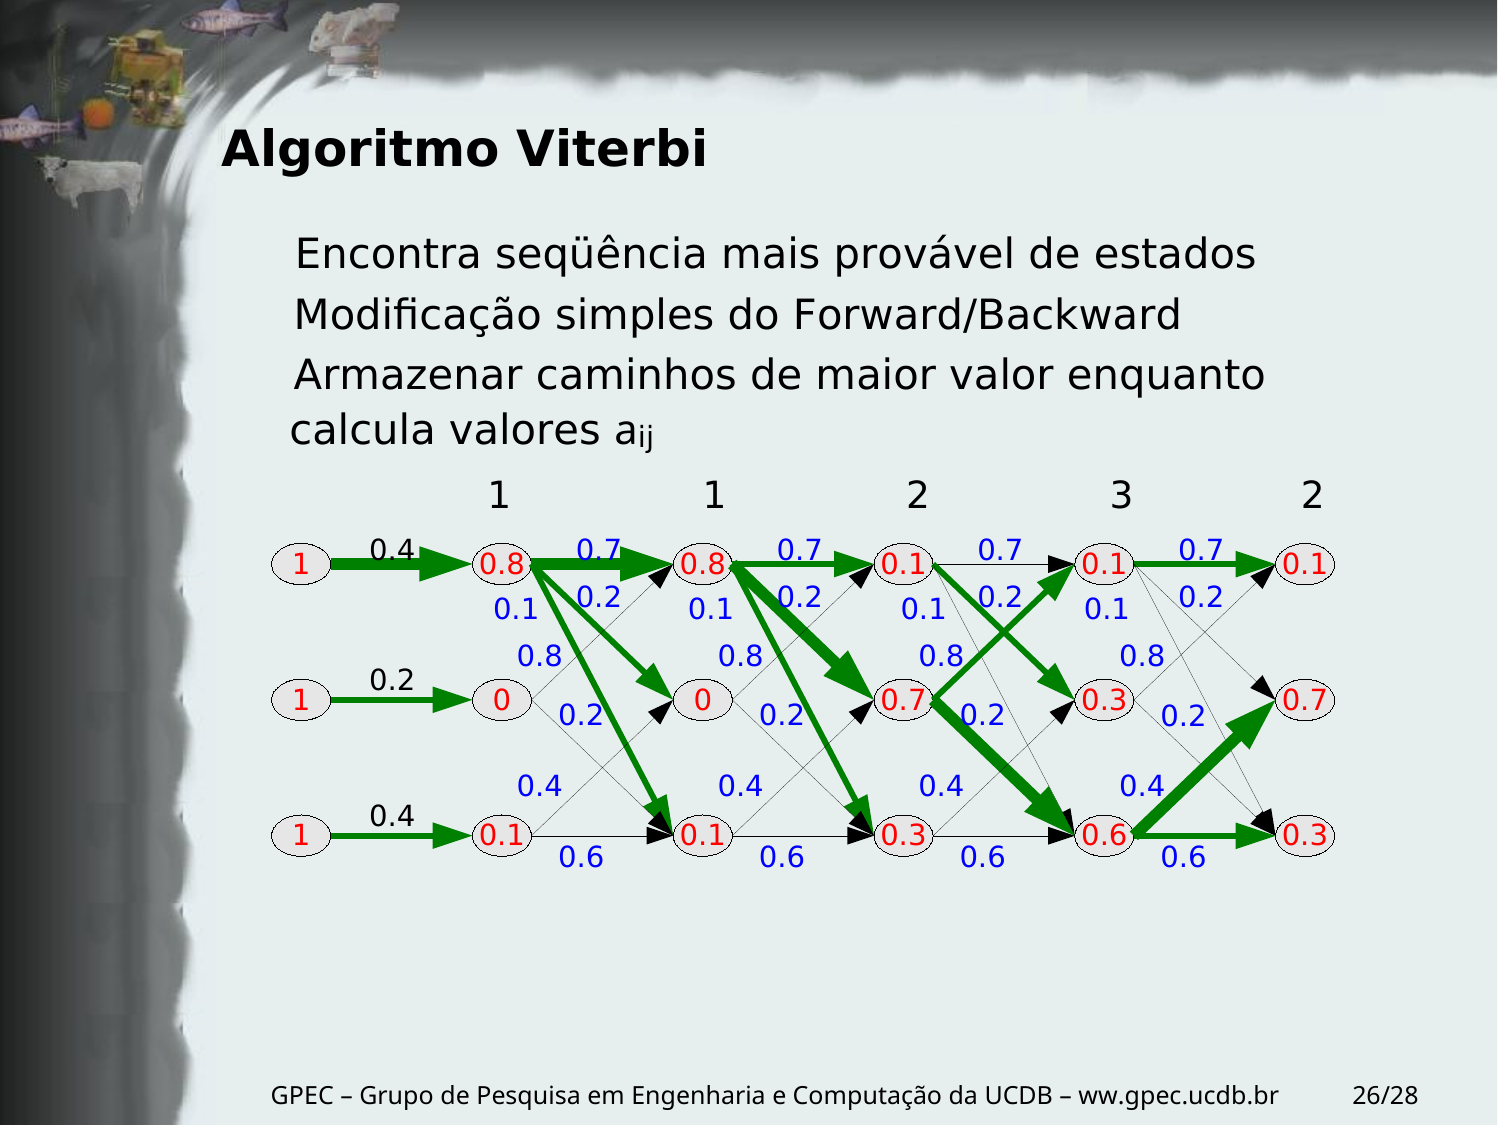

# Algoritmo Viterbi
 Encontra seqüência mais provável de estados
 Modificação simples do Forward/Backward
 Armazenar caminhos de maior valor enquanto calcula valores aij
1 1 2 3 2
0.7
0.4
0.7
0.7
0.7
1
0.8
0.8
0.1
0.1
0.1
0.2
0.2
0.2
0.2
0.1
0.1
0.1
0.1
0.8
0.8
0.8
0.8
0.2
1
0
0
0.7
0.3
0.7
0.2
0.2
0.2
0.2
0.4
0.4
0.4
0.4
0.4
1
0.1
0.1
0.3
0.6
0.3
0.6
0.6
0.6
0.6